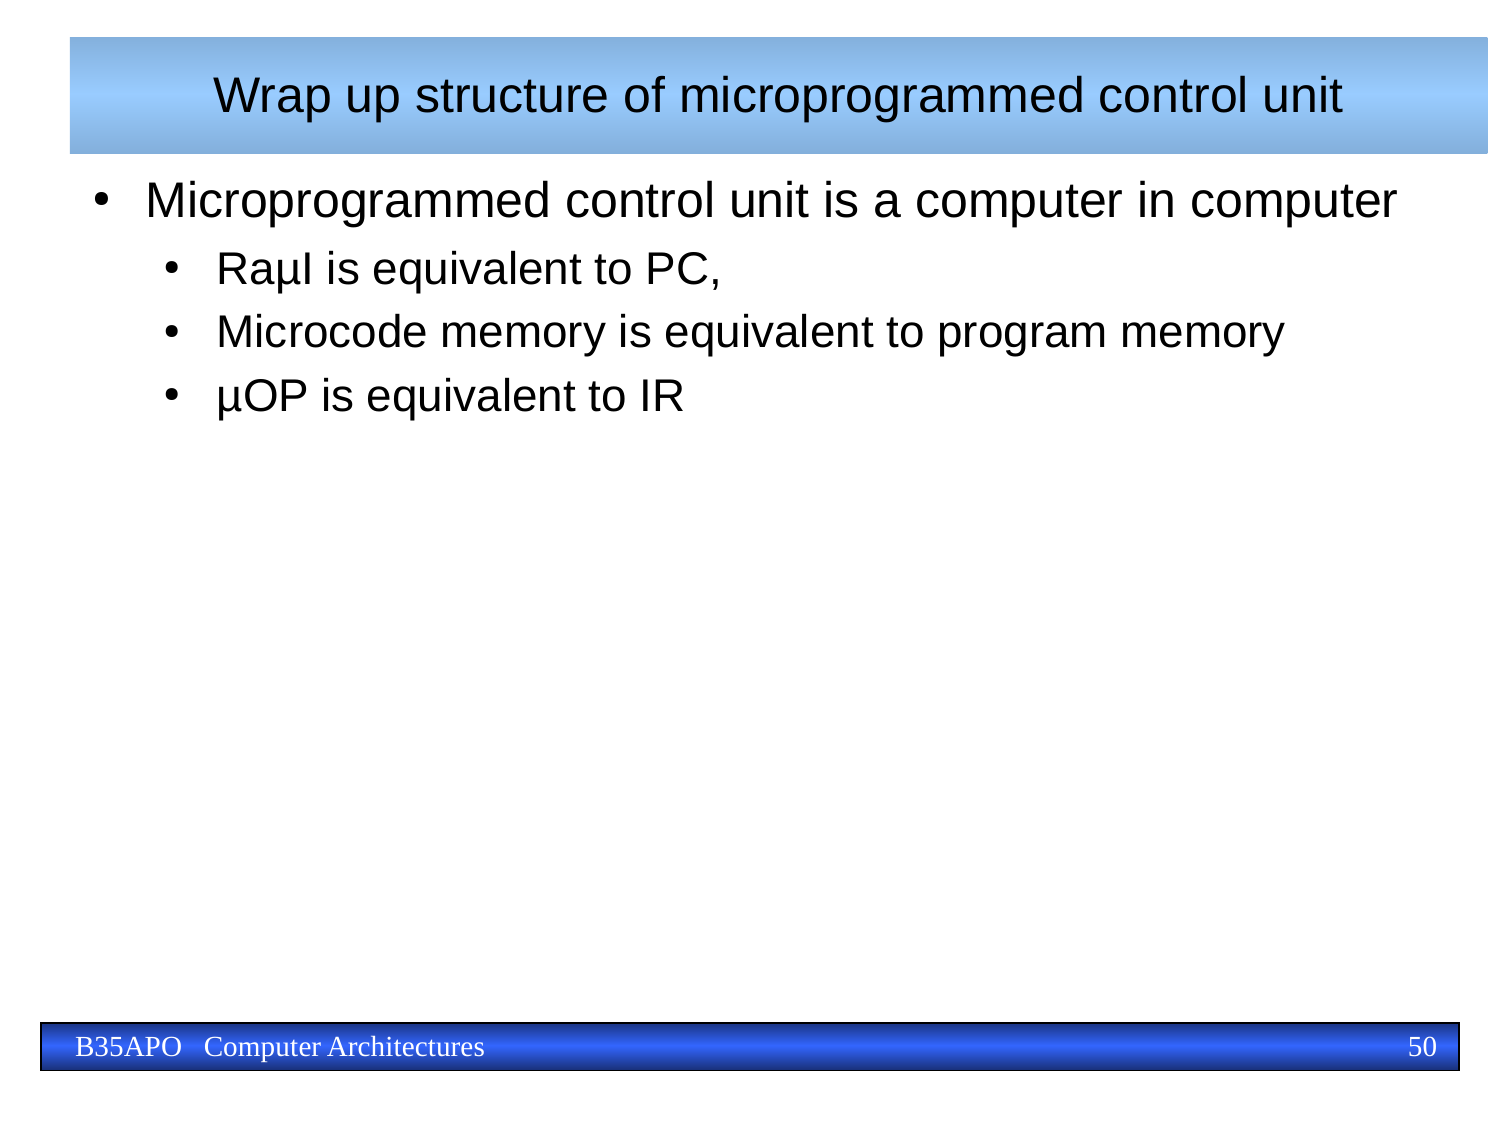

# Wrap up structure of microprogrammed control unit
Microprogrammed control unit is a computer in computer
RaµI is equivalent to PC,
Microcode memory is equivalent to program memory
µOP is equivalent to IR
B35APO Computer Architectures
50